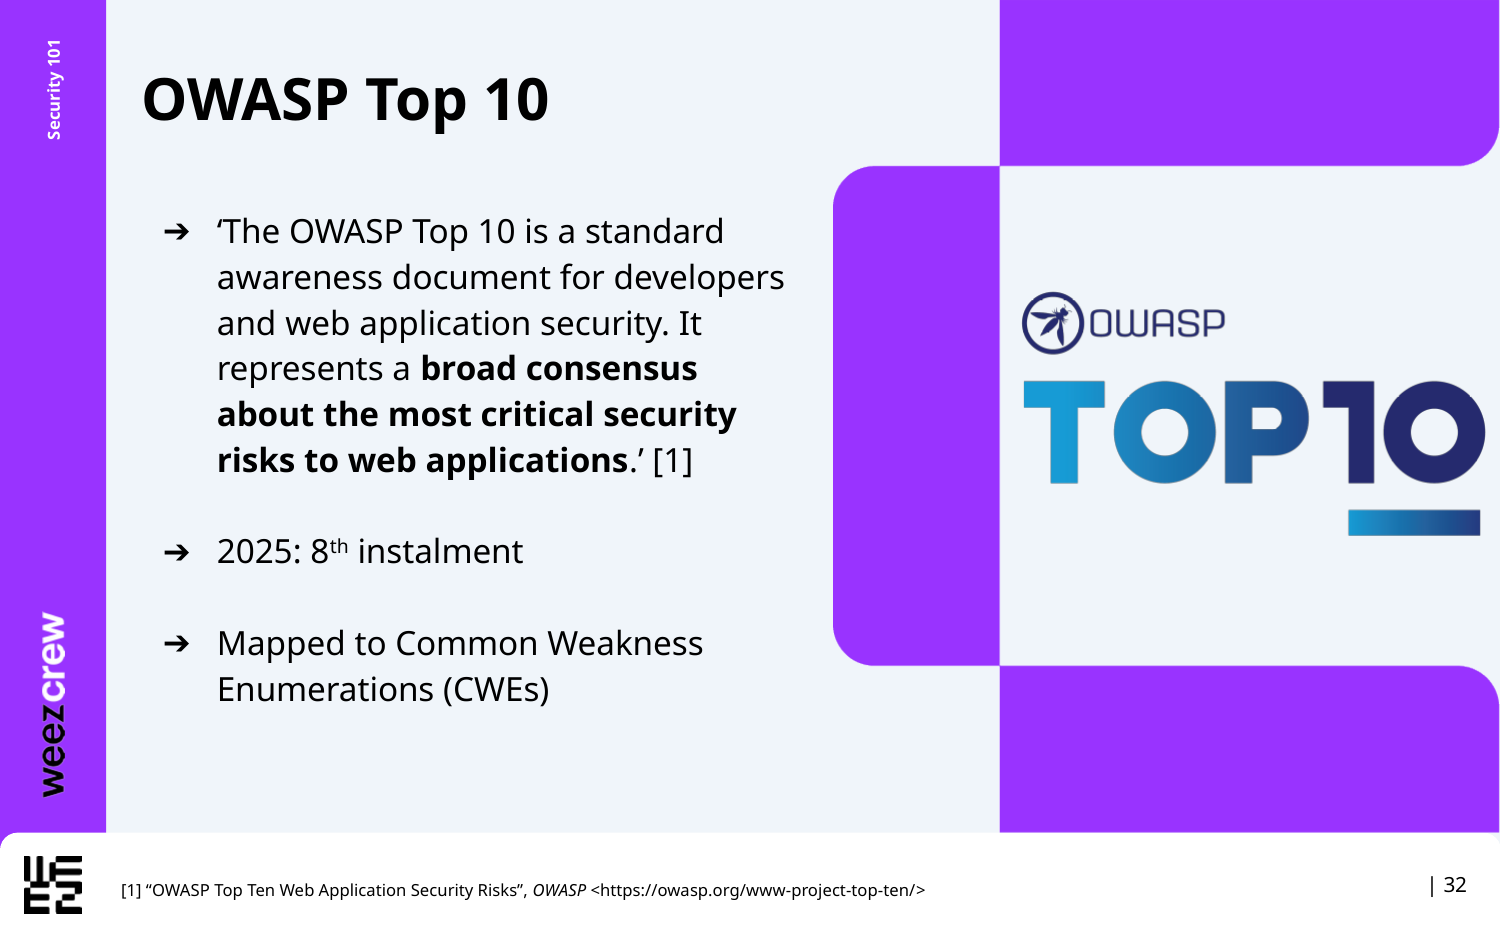

OWASP Top 10
‘The OWASP Top 10 is a standard awareness document for developers and web application security. It represents a broad consensus about the most critical security risks to web applications.’ [1]
2025: 8th instalment
Mapped to Common Weakness Enumerations (CWEs)
Security 101
# [1] “OWASP Top Ten Web Application Security Risks”, OWASP <https://owasp.org/www-project-top-ten/>